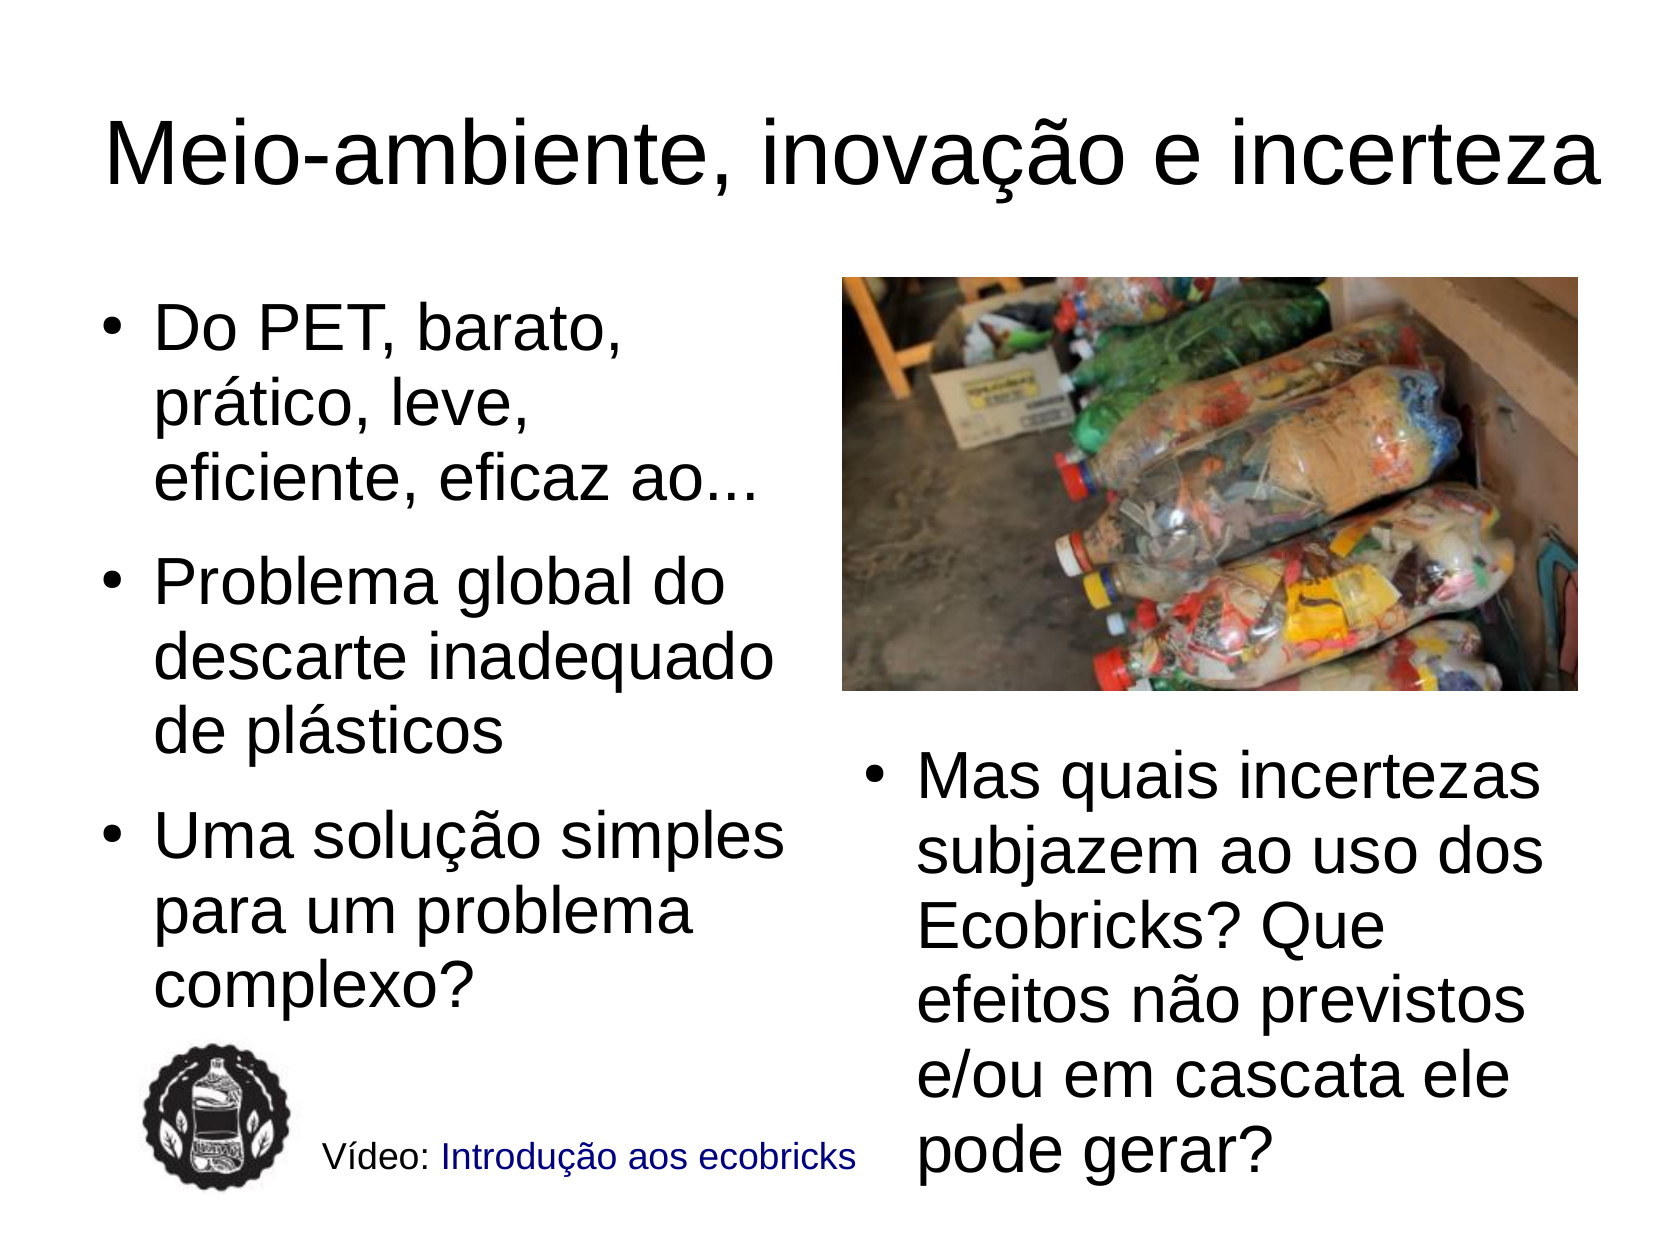

# Meio-ambiente, inovação e incerteza
Do PET, barato, prático, leve, eficiente, eficaz ao...
Problema global do descarte inadequado de plásticos
Uma solução simples para um problema complexo?
Mas quais incertezas subjazem ao uso dos Ecobricks? Que efeitos não previstos e/ou em cascata ele pode gerar?
Vídeo: Introdução aos ecobricks